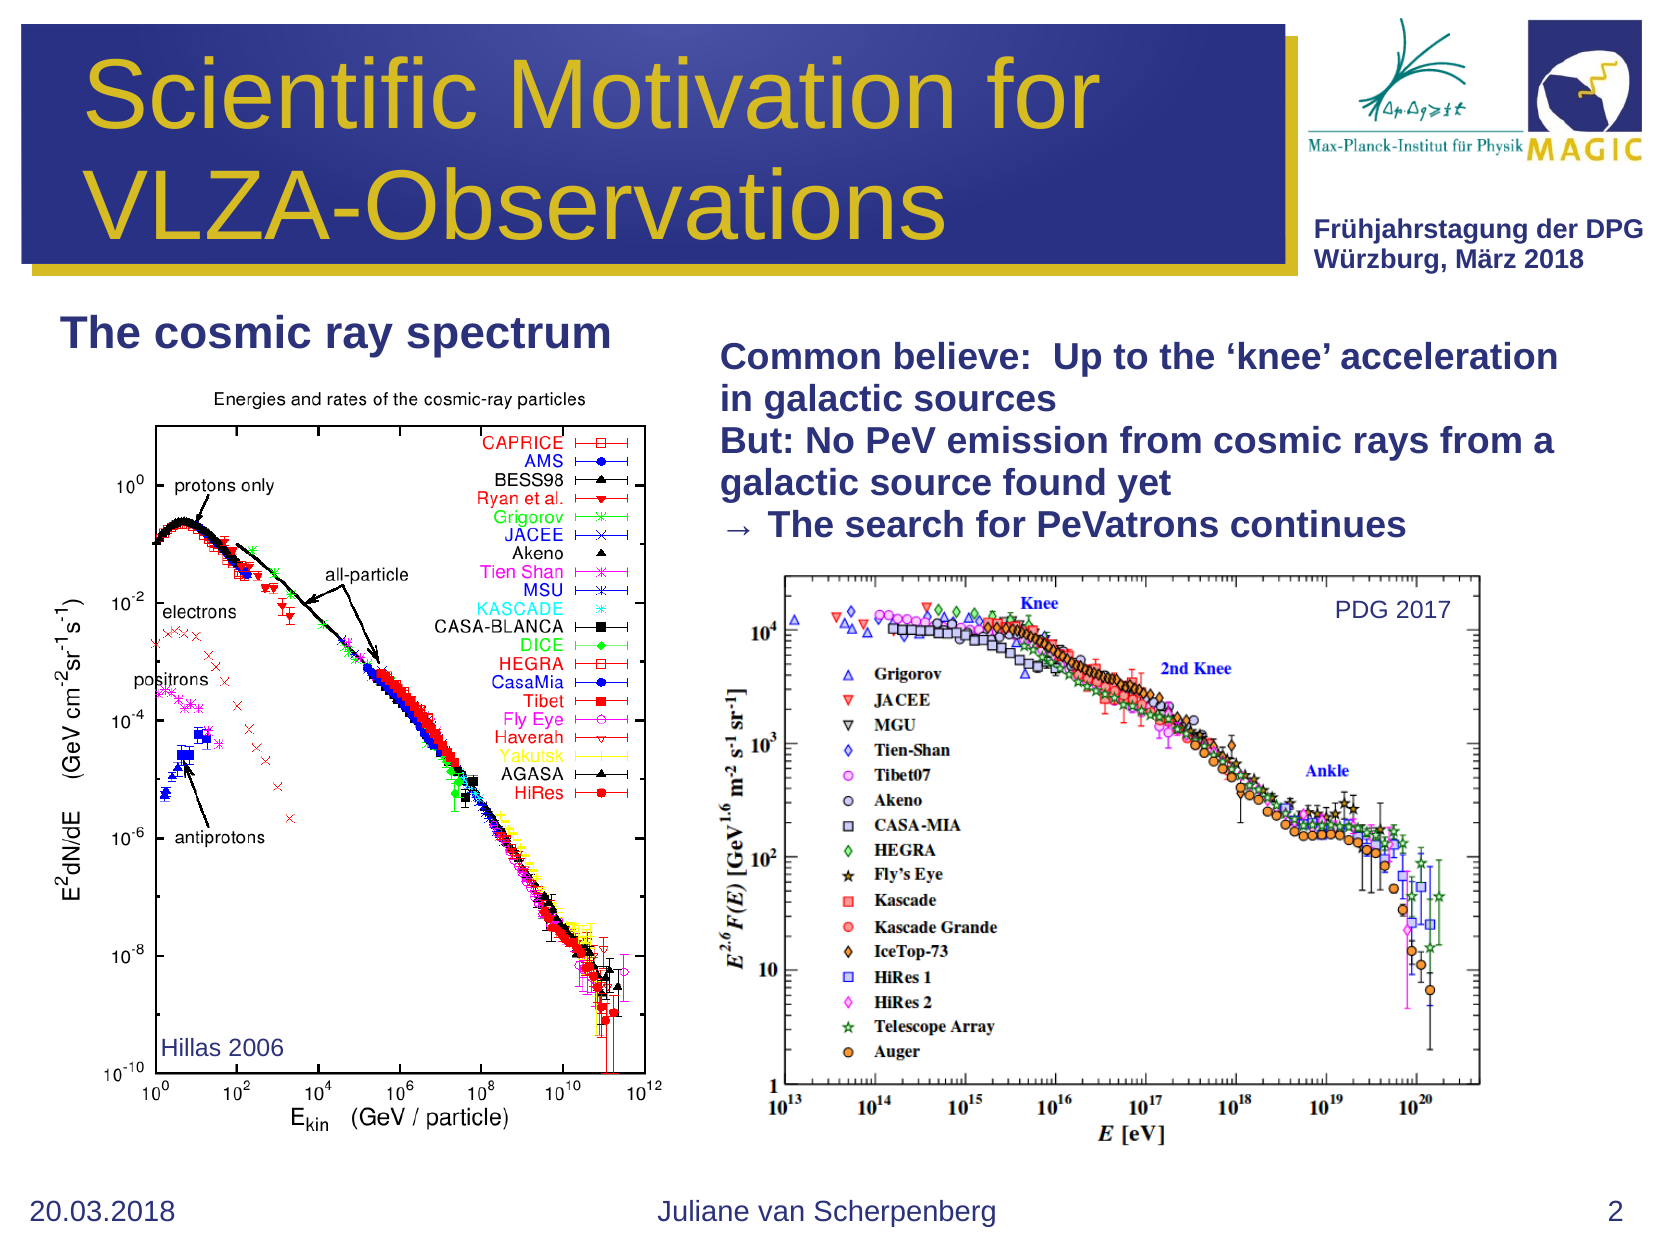

# Scientific Motivation for VLZA-Observations
The cosmic ray spectrum
Common believe: Up to the ‘knee’ acceleration in galactic sources
But: No PeV emission from cosmic rays from a galactic source found yet
→ The search for PeVatrons continues
PDG 2017
Hillas 2006
20.03.2018
Juliane van Scherpenberg
2